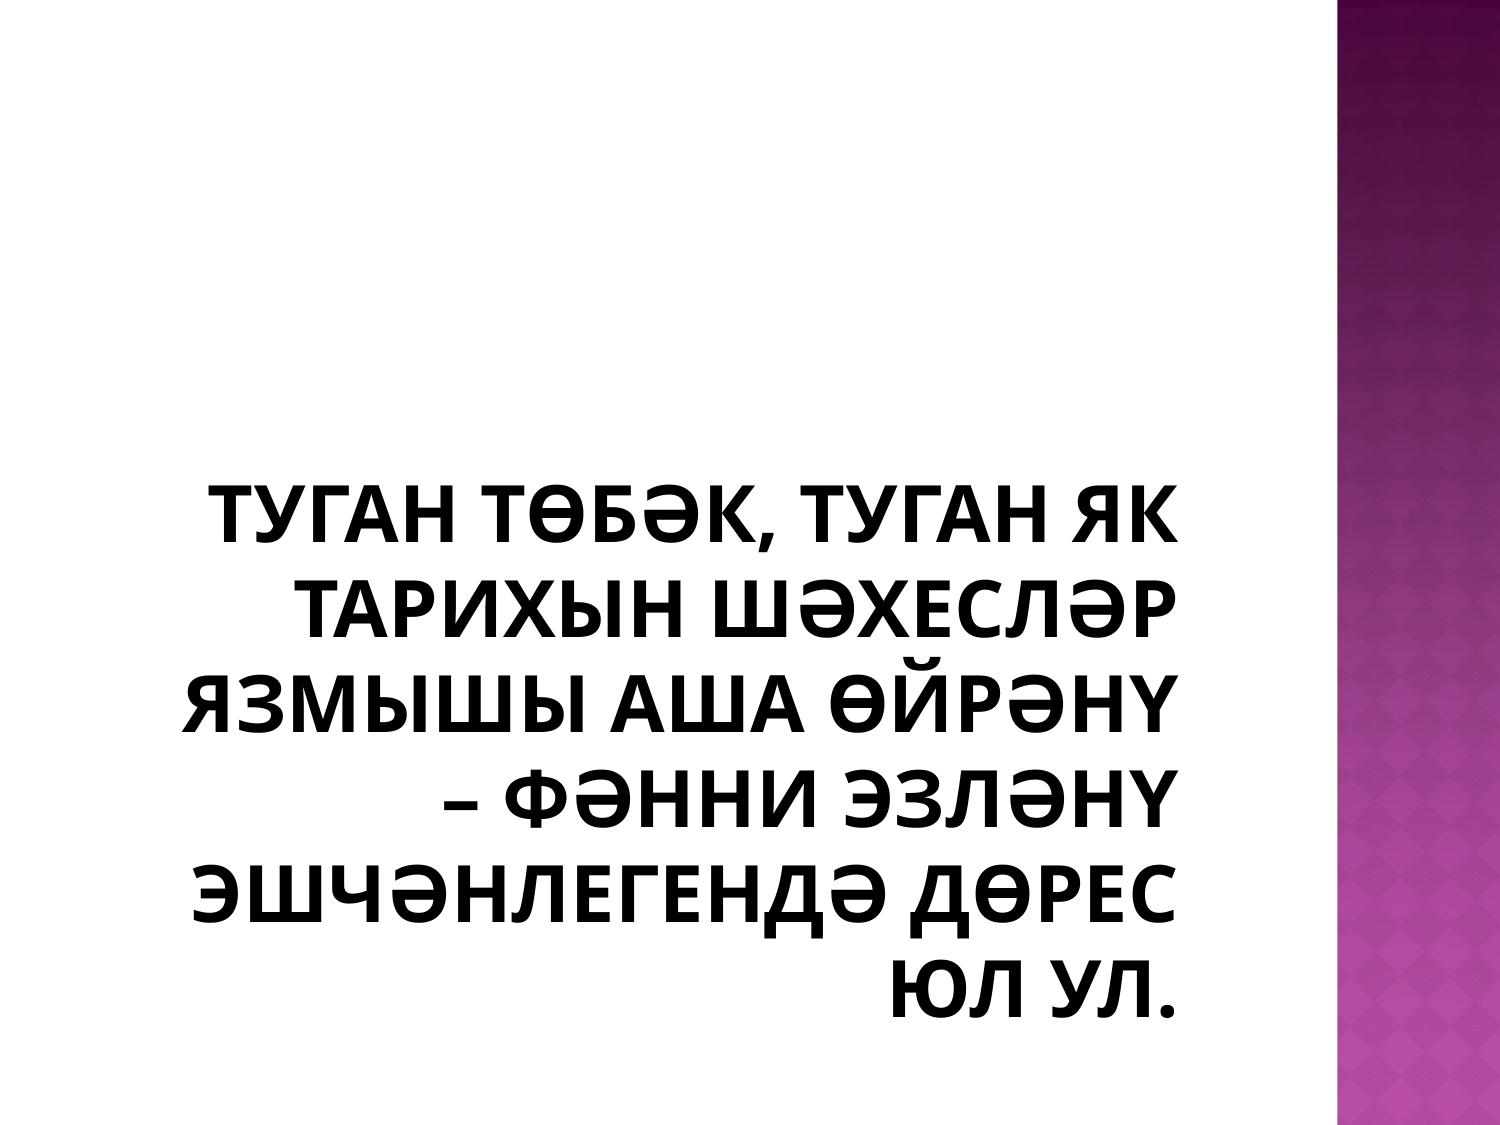

# Туган төбәк, туган як  тарихын шәхесләр язмышы аша өйрәнү – фәнни эзләнү эшчәнлегендә дөрес юл ул.